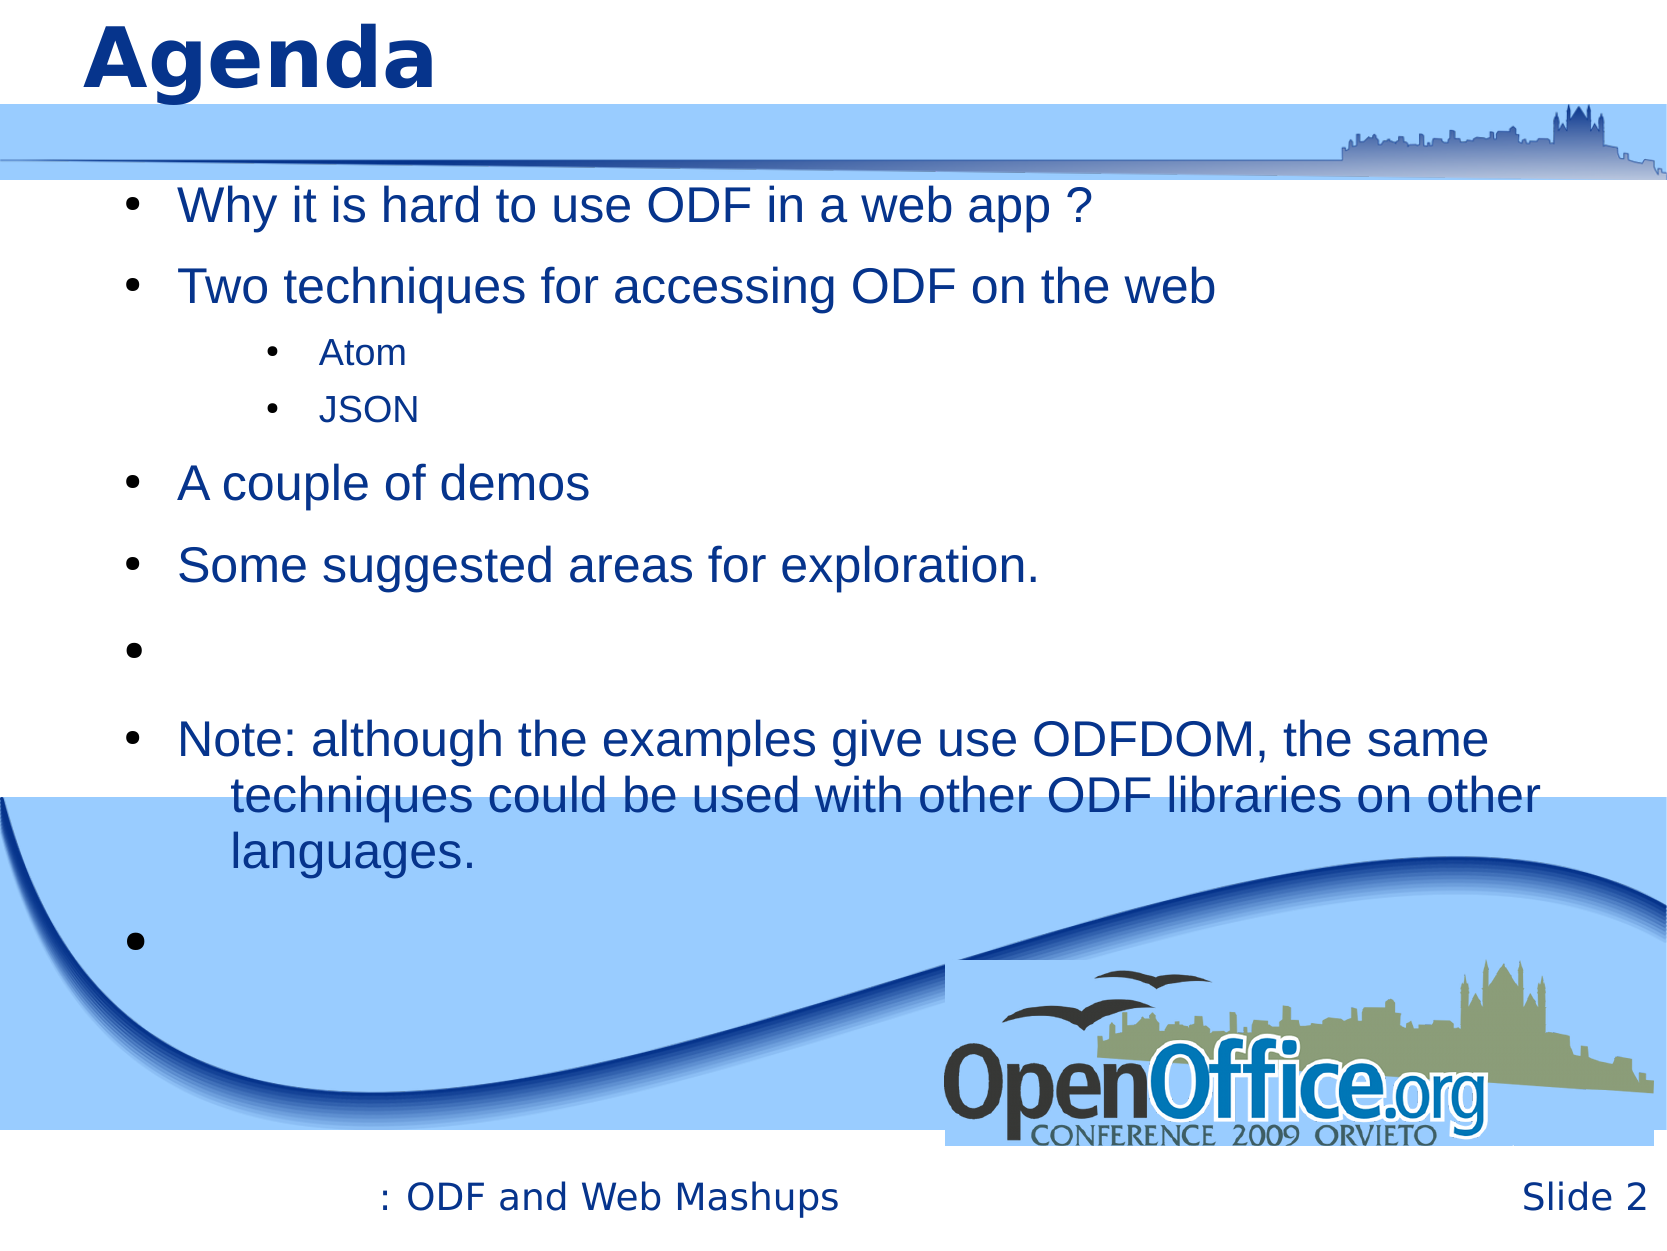

# Agenda
Why it is hard to use ODF in a web app ?
Two techniques for accessing ODF on the web
Atom
JSON
A couple of demos
Some suggested areas for exploration.
Note: although the examples give use ODFDOM, the same techniques could be used with other ODF libraries on other languages.
ODF and Web Mashups
2